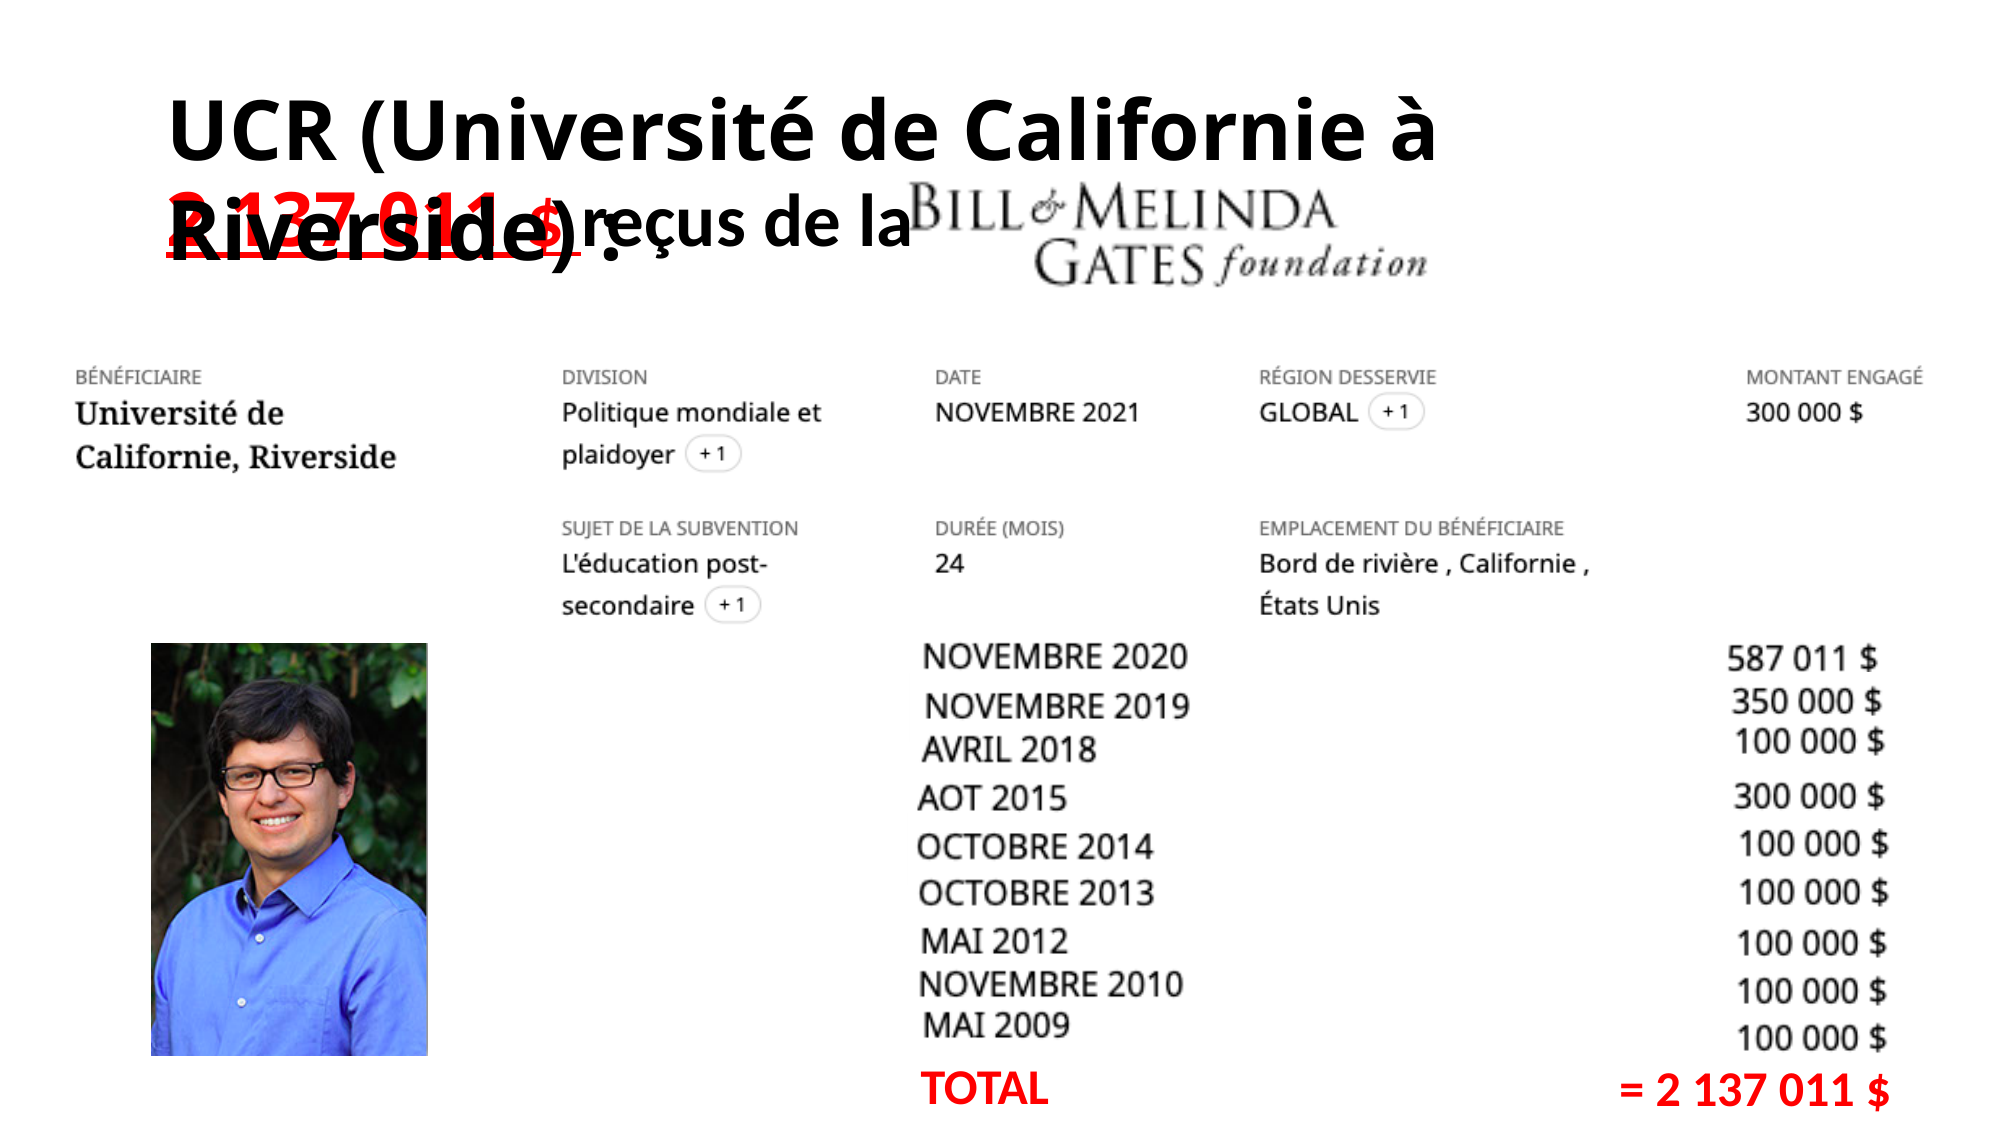

UCR (Université de Californie à Riverside) :
2 137 011 $ reçus de la
TOTAL
= 2 137 011 $